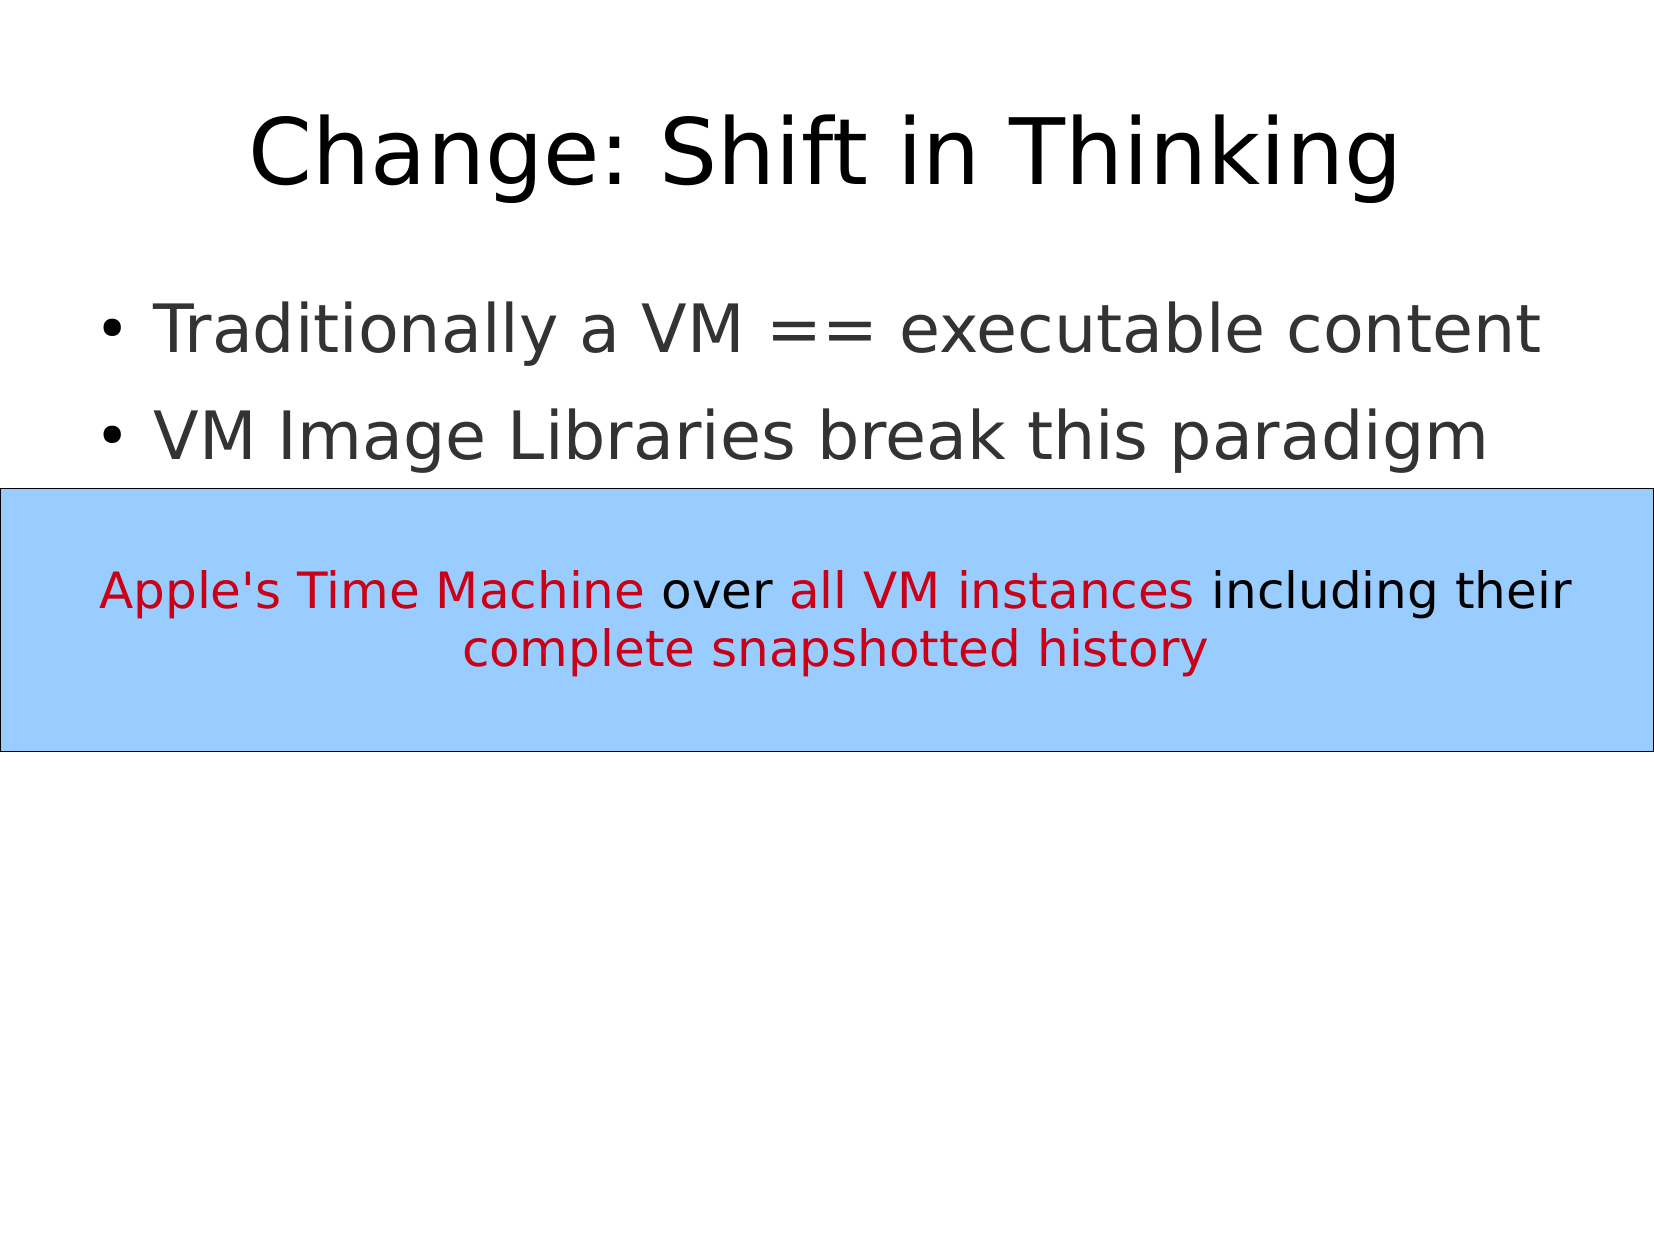

# Change: Shift in Thinking
Traditionally a VM == executable content
VM Image Libraries break this paradigm
Think of VMs as big data
What can we do with them?
Apple's Time Machine over all VM instances including their
complete snapshotted history